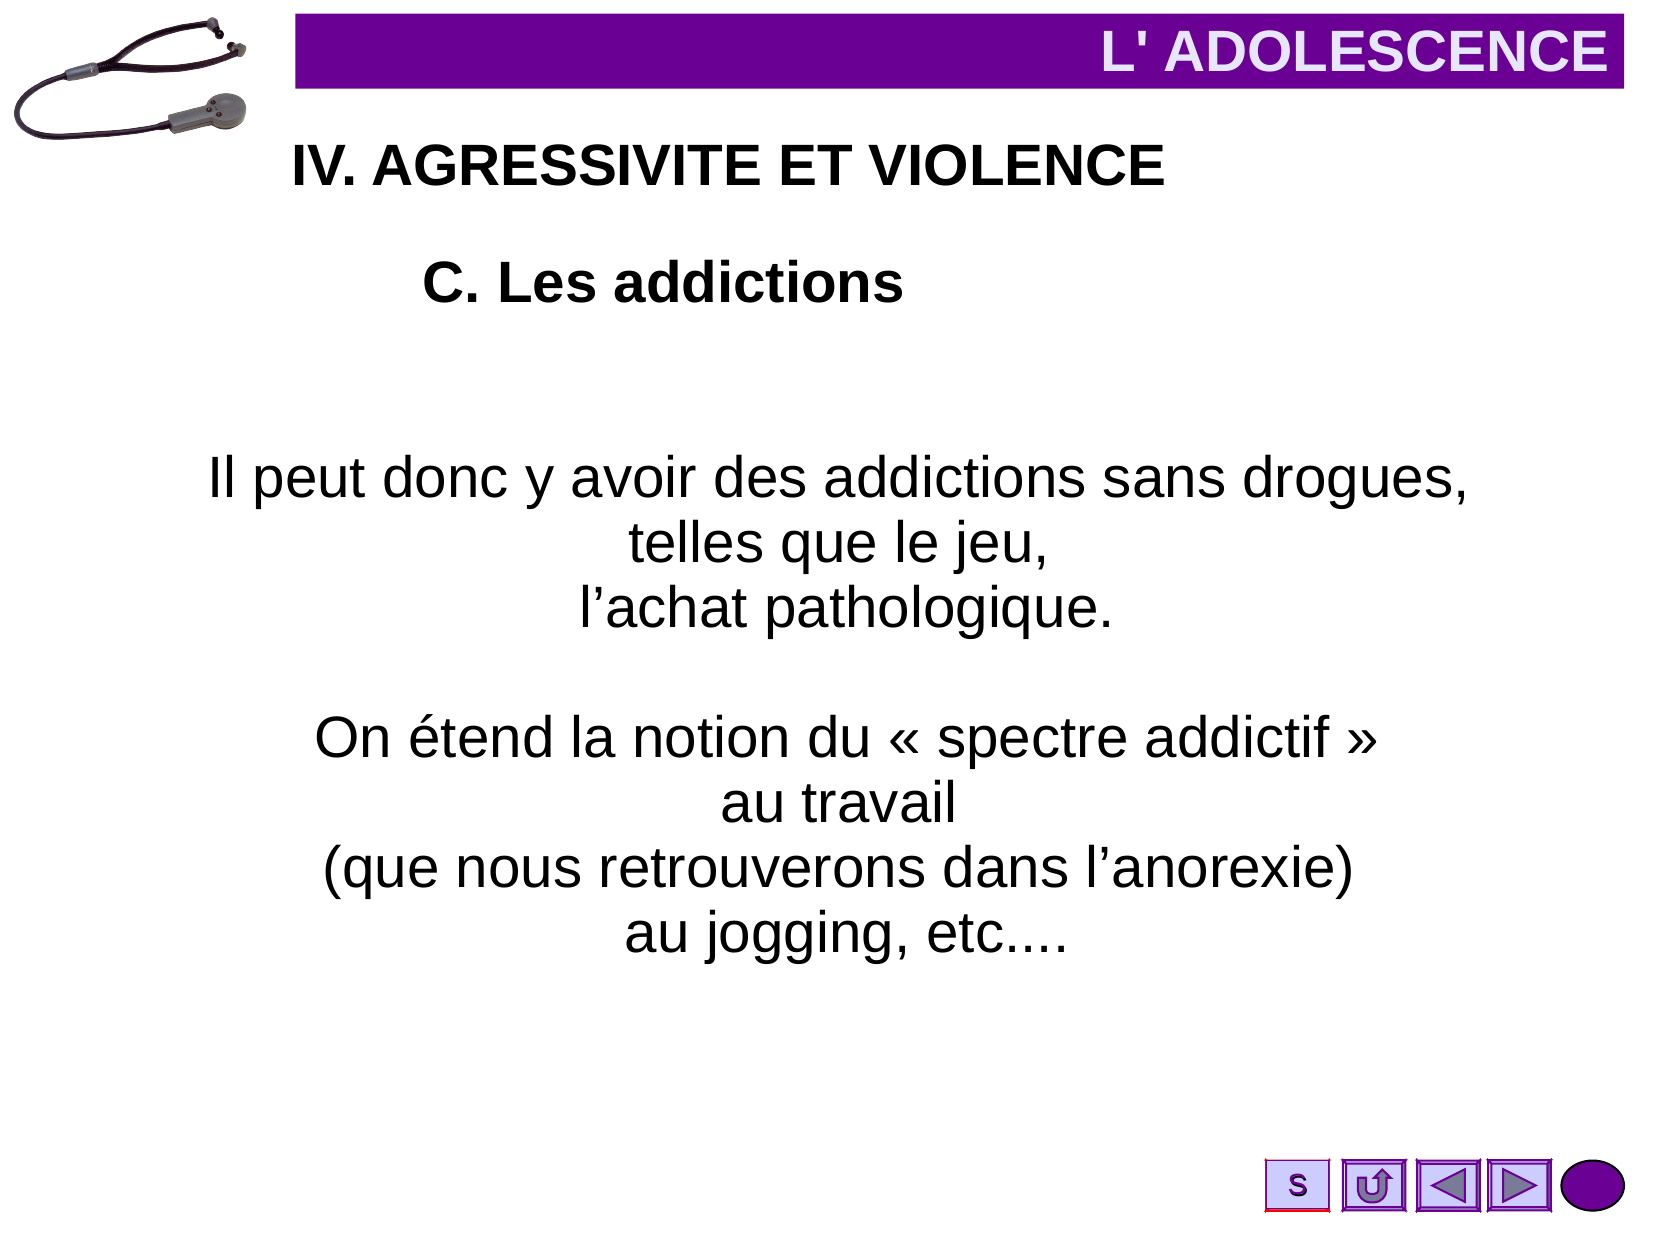

L' ADOLESCENCE
IV. AGRESSIVITE ET VIOLENCE
C. Les addictions
Il peut donc y avoir des addictions sans drogues,
telles que le jeu,
l’achat pathologique.
 On étend la notion du « spectre addictif »
au travail
(que nous retrouverons dans l’anorexie)
au jogging, etc....